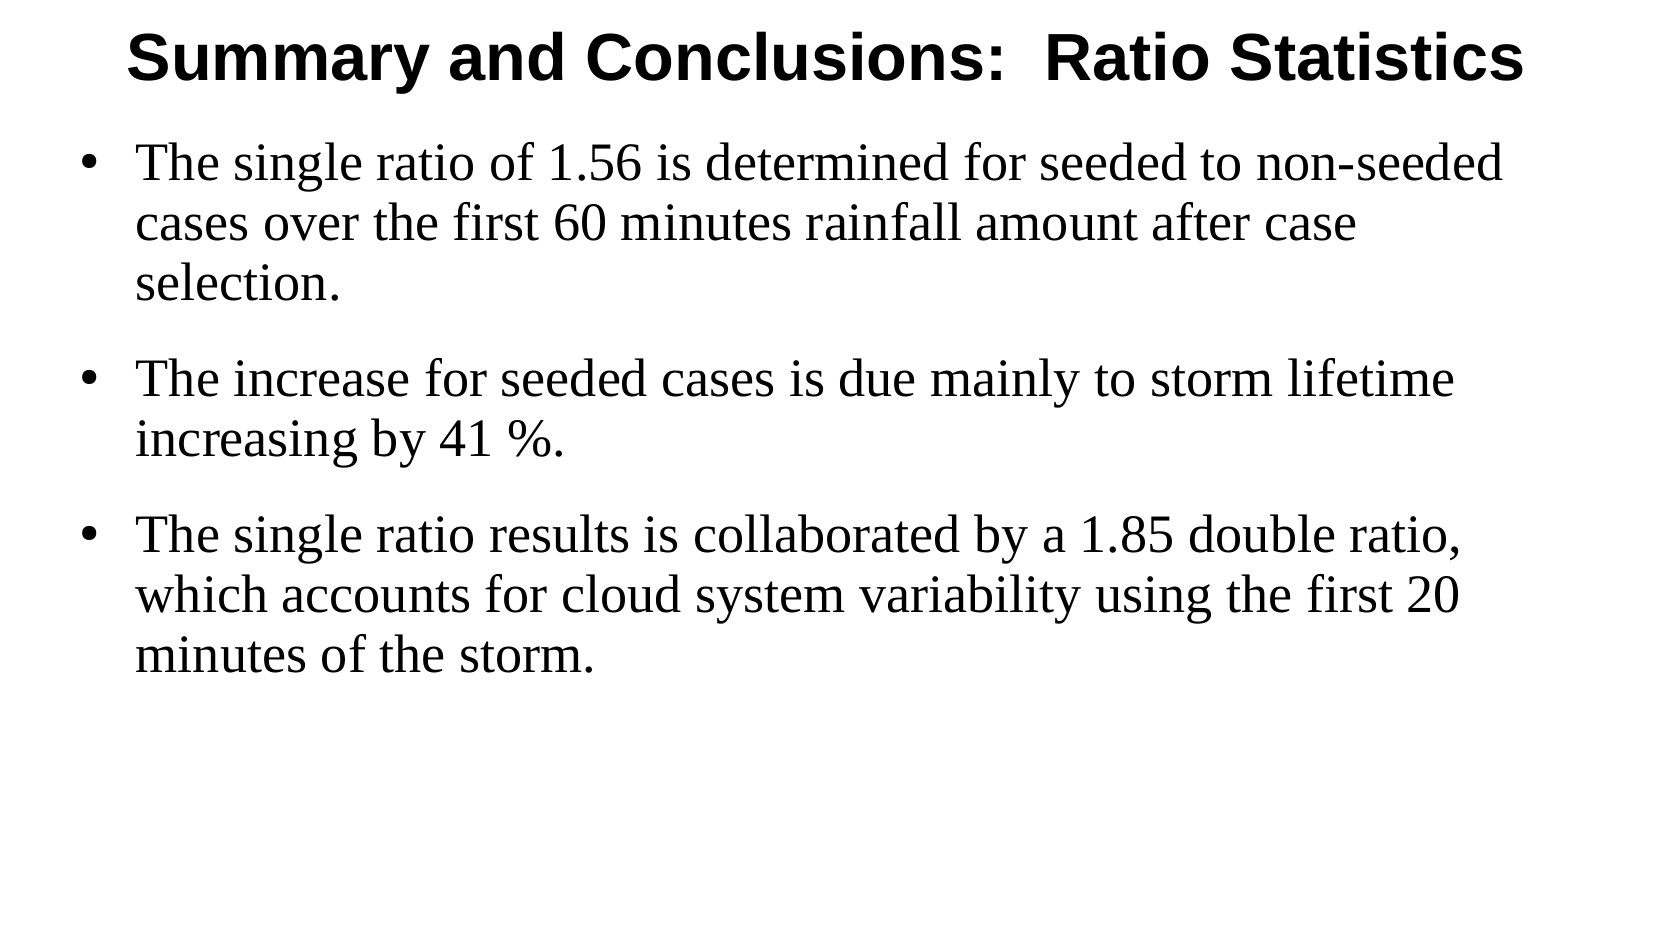

Summary and Conclusions: Ratio Statistics
# The single ratio of 1.56 is determined for seeded to non-seeded cases over the first 60 minutes rainfall amount after case selection.
The increase for seeded cases is due mainly to storm lifetime increasing by 41 %.
The single ratio results is collaborated by a 1.85 double ratio, which accounts for cloud system variability using the first 20 minutes of the storm.